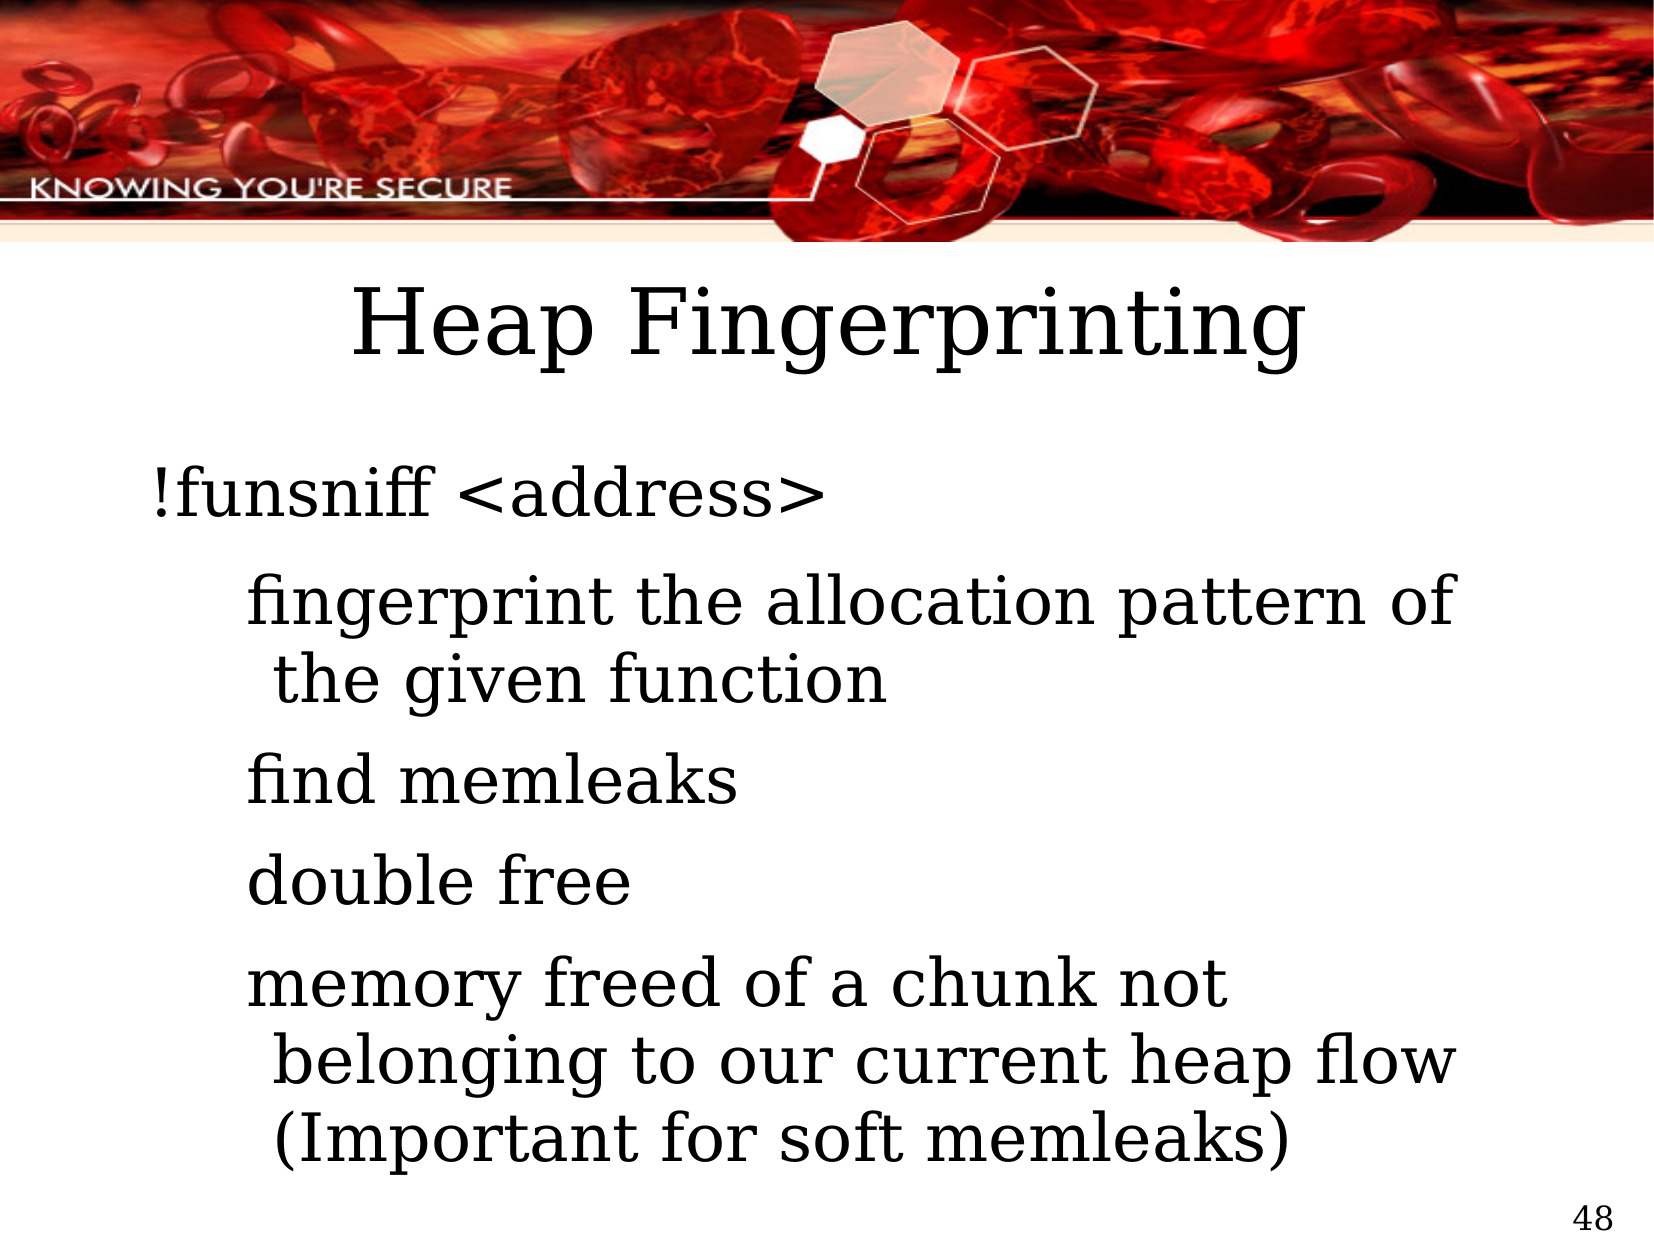

# Heap Fingerprinting
!funsniff <address>
 fingerprint the allocation pattern of the given function
 find memleaks
 double free
 memory freed of a chunk not belonging to our current heap flow (Important for soft memleaks)